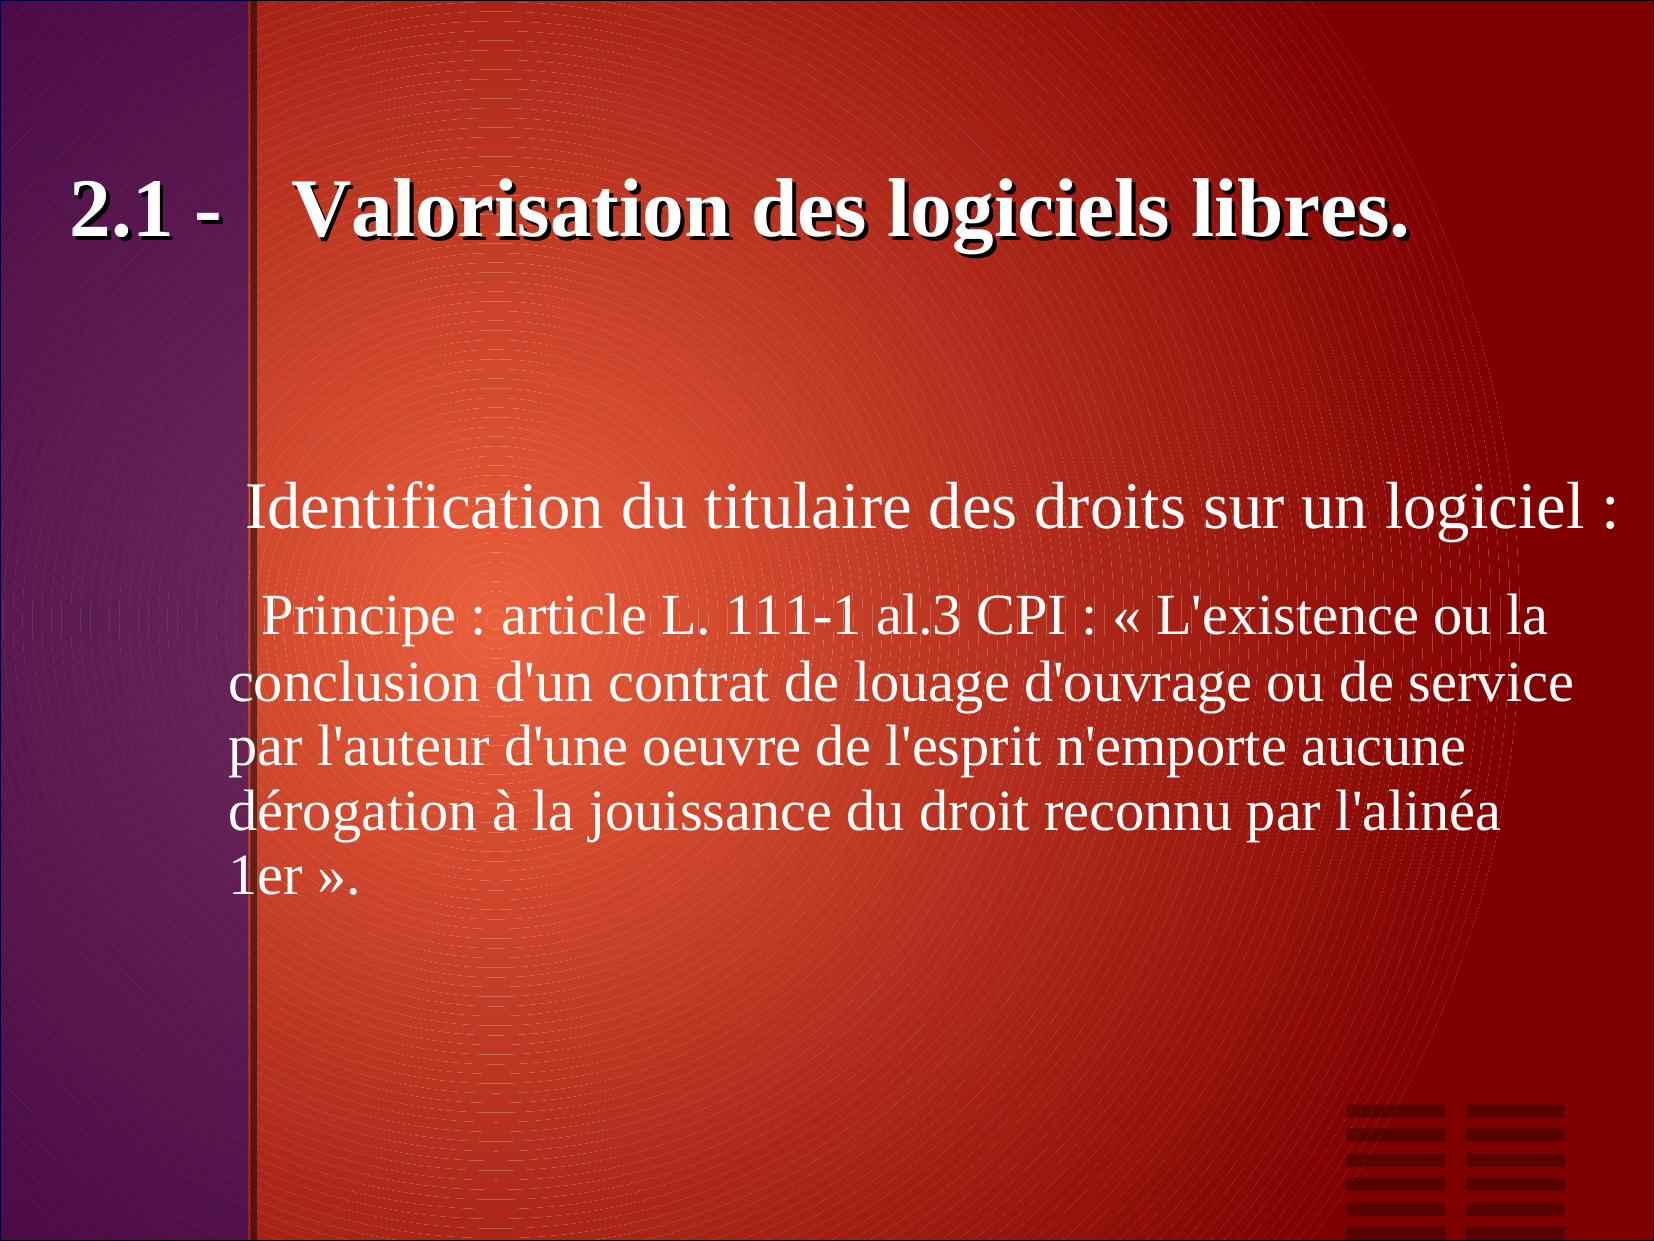

# 2.1 - 	Valorisation des logiciels libres.
 Identification du titulaire des droits sur un logiciel :
 Principe : article L. 111-1 al.3 CPI : « L'existence ou la conclusion d'un contrat de louage d'ouvrage ou de service par l'auteur d'une oeuvre de l'esprit n'emporte aucune dérogation à la jouissance du droit reconnu par l'alinéa 1er ».